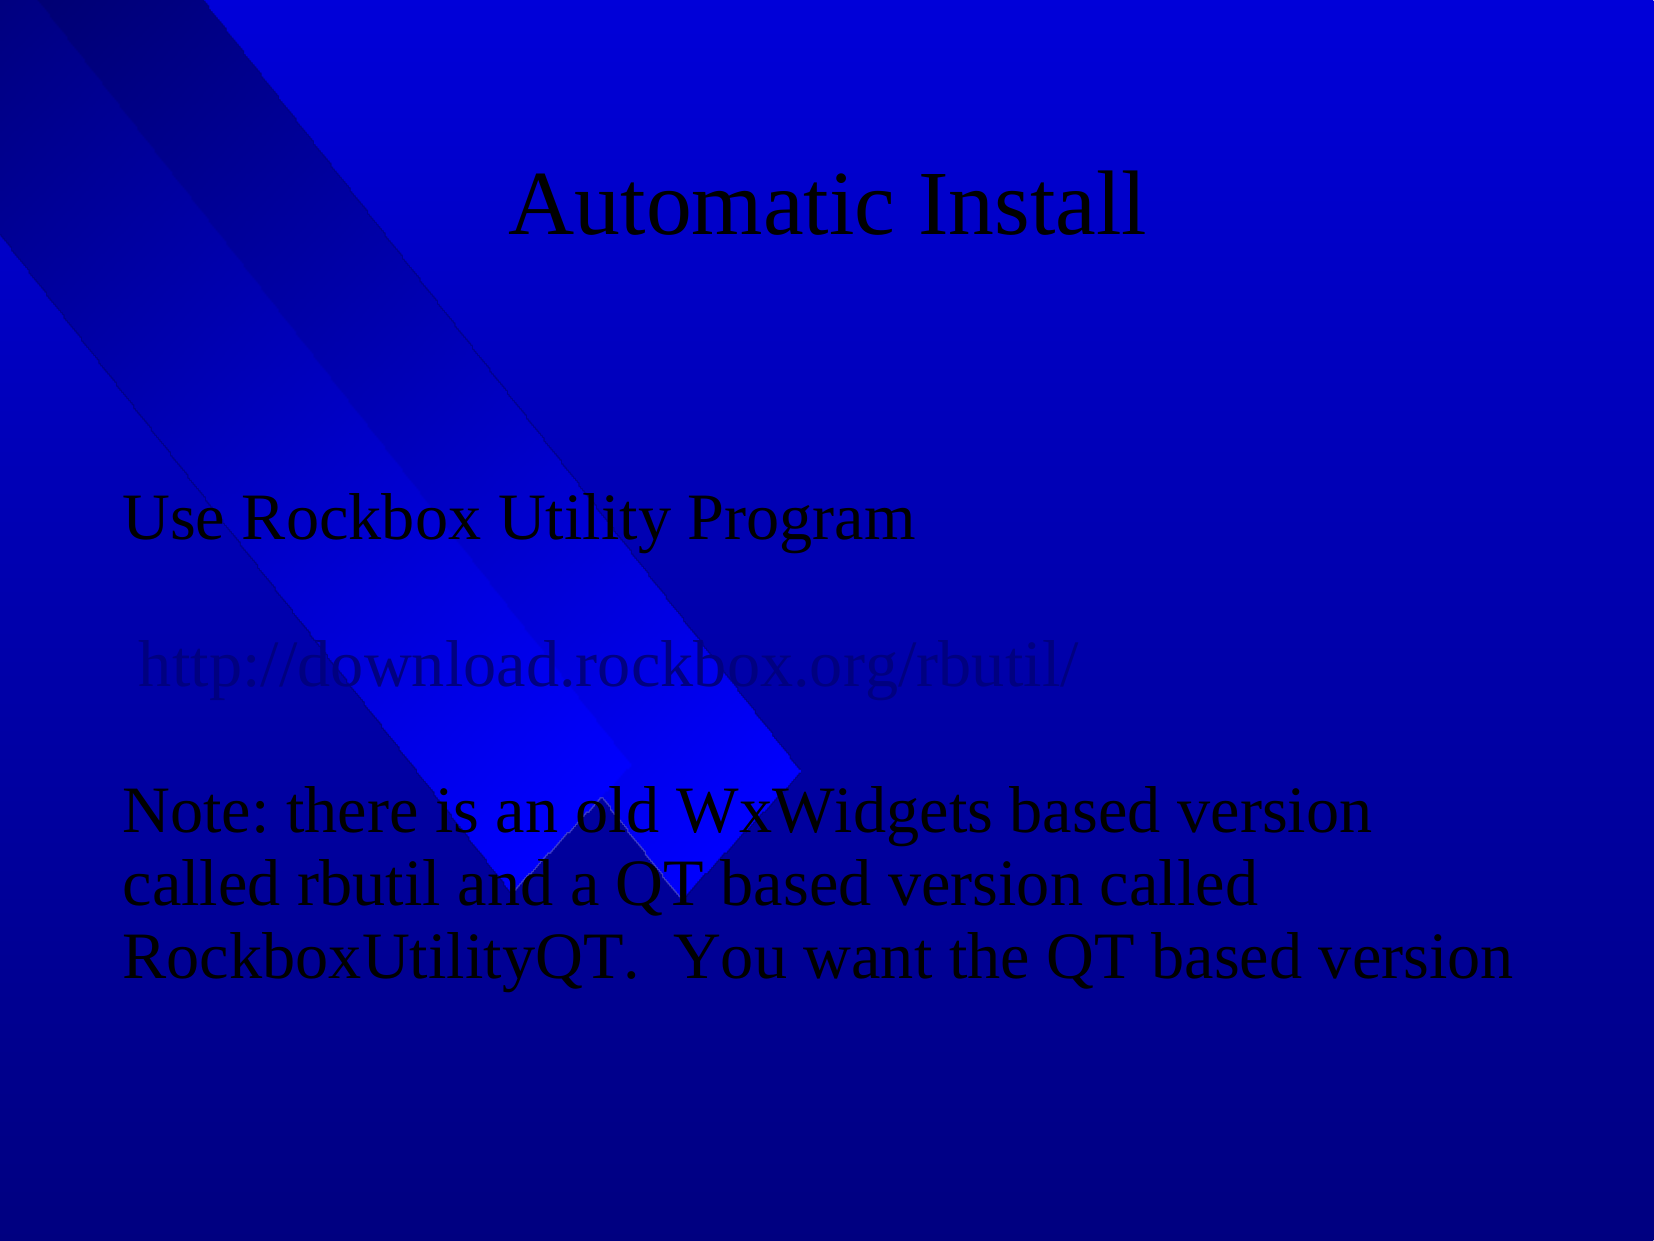

# Automatic Install
Use Rockbox Utility Program
 http://download.rockbox.org/rbutil/
Note: there is an old WxWidgets based version called rbutil and a QT based version called RockboxUtilityQT. You want the QT based version